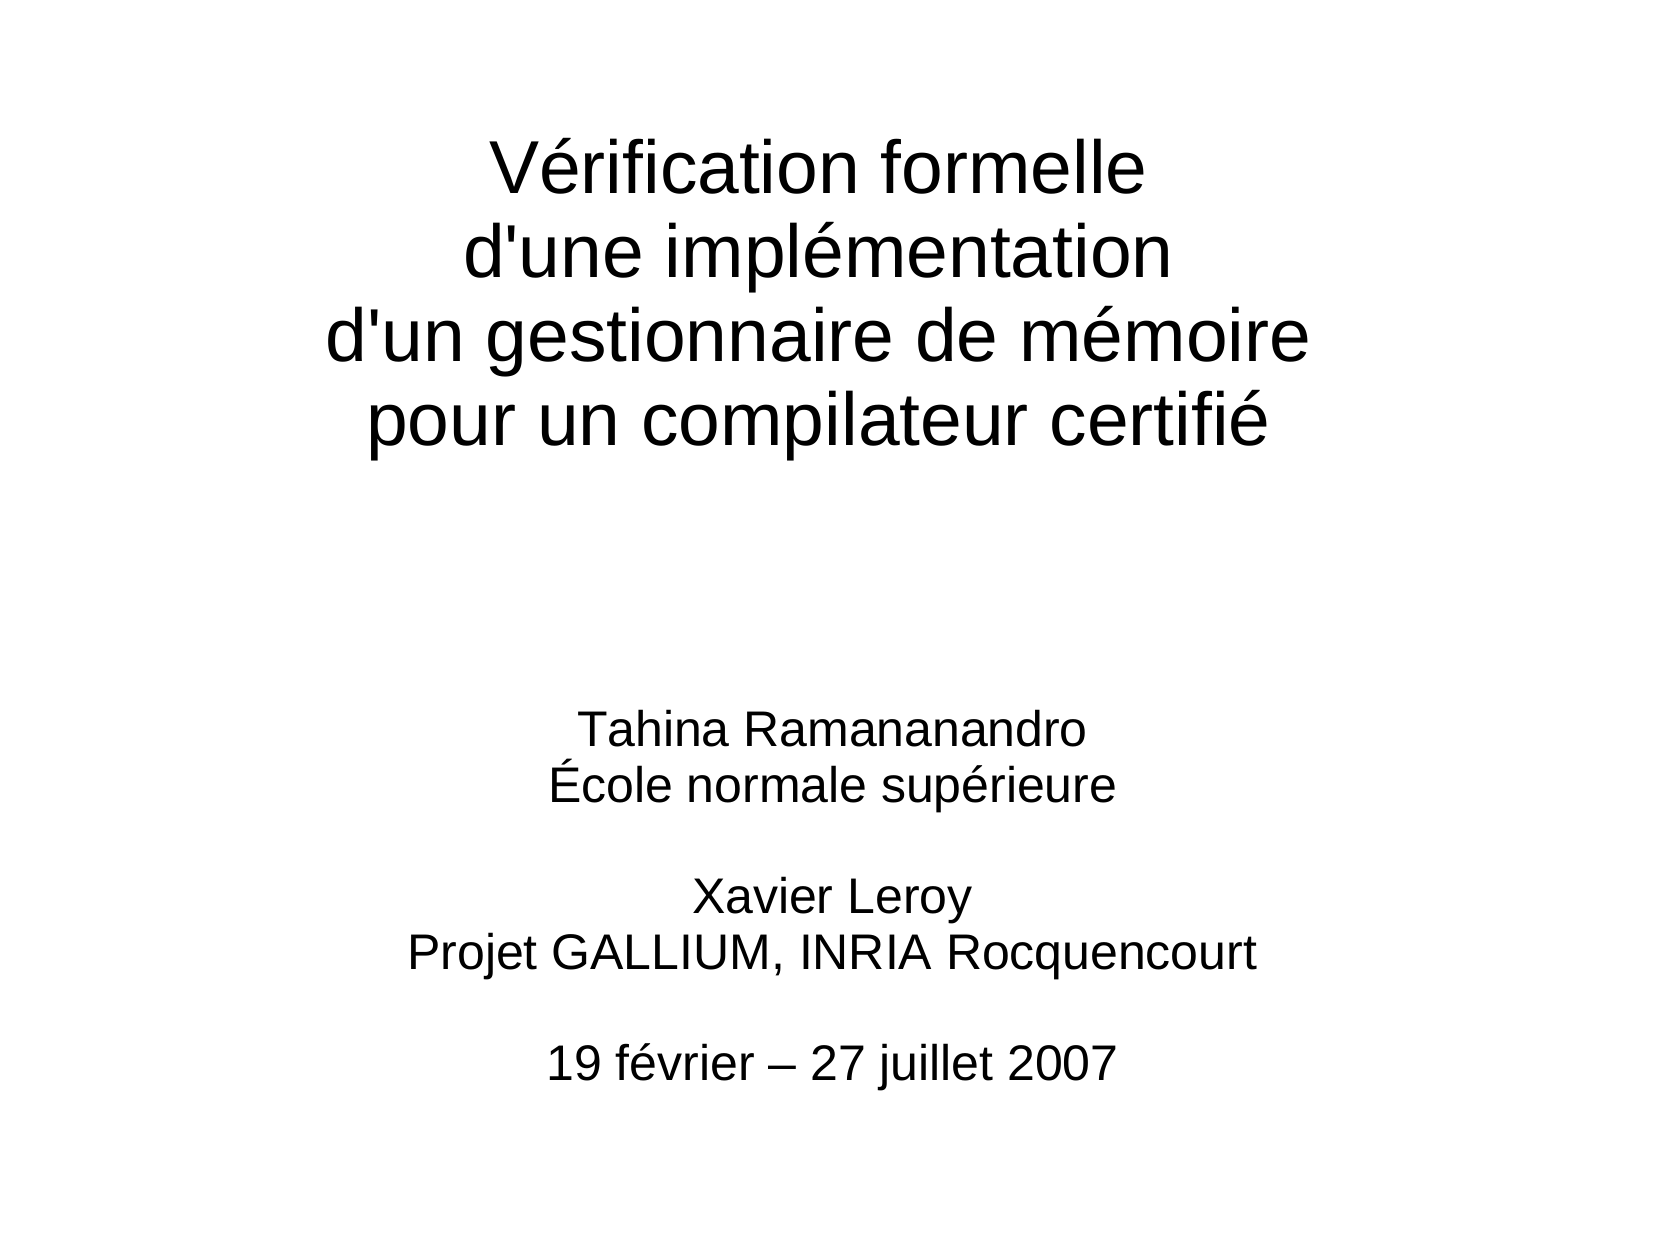

Vérification formelle
d'une implémentation
d'un gestionnaire de mémoire
pour un compilateur certifié
Tahina Ramananandro
École normale supérieure
Xavier Leroy
Projet GALLIUM, INRIA Rocquencourt
19 février – 27 juillet 2007